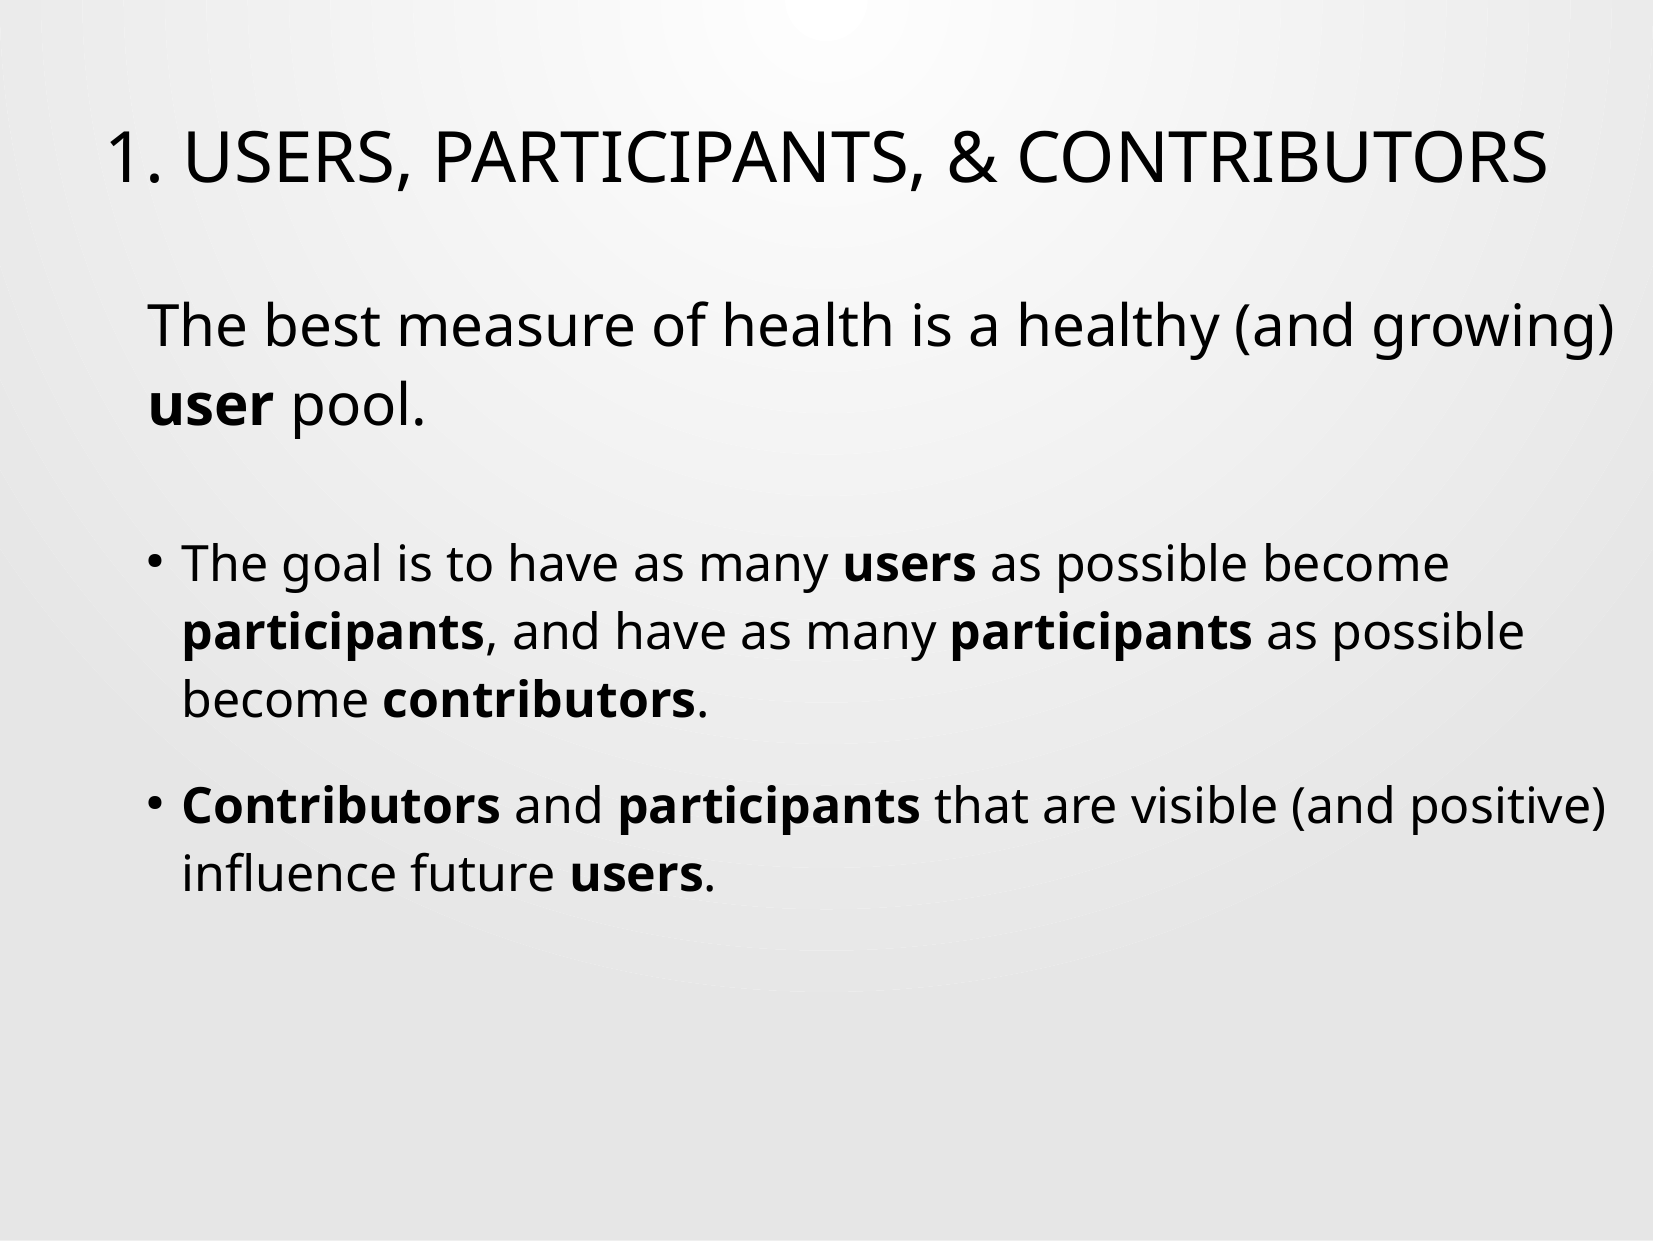

1. USERS, PARTICIPANTS, & CONTRIBUTORS
The best measure of health is a healthy (and growing)
user pool.
The goal is to have as many users as possible become
participants, and have as many participants as possible
become contributors.
Contributors and participants that are visible (and positive)
influence future users.